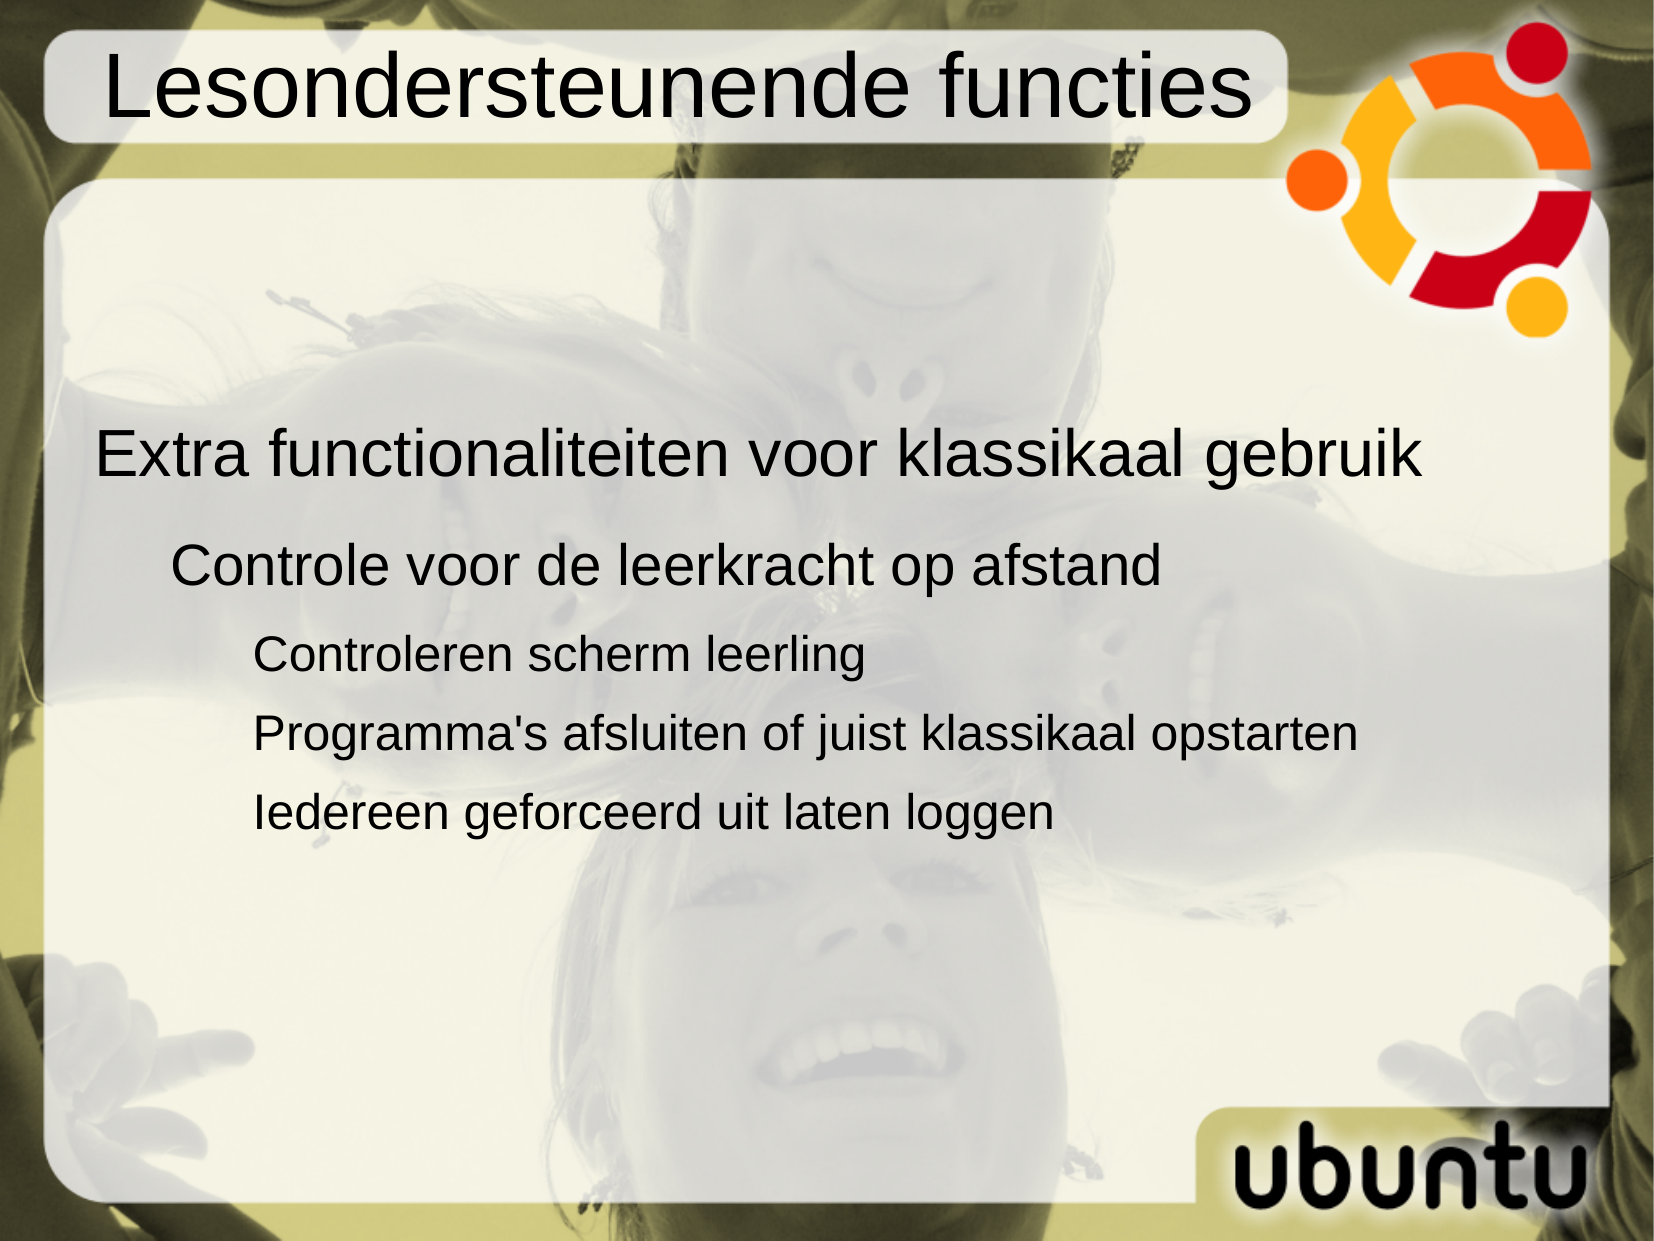

# Lesondersteunende functies
Extra functionaliteiten voor klassikaal gebruik
Controle voor de leerkracht op afstand
Controleren scherm leerling
Programma's afsluiten of juist klassikaal opstarten
Iedereen geforceerd uit laten loggen